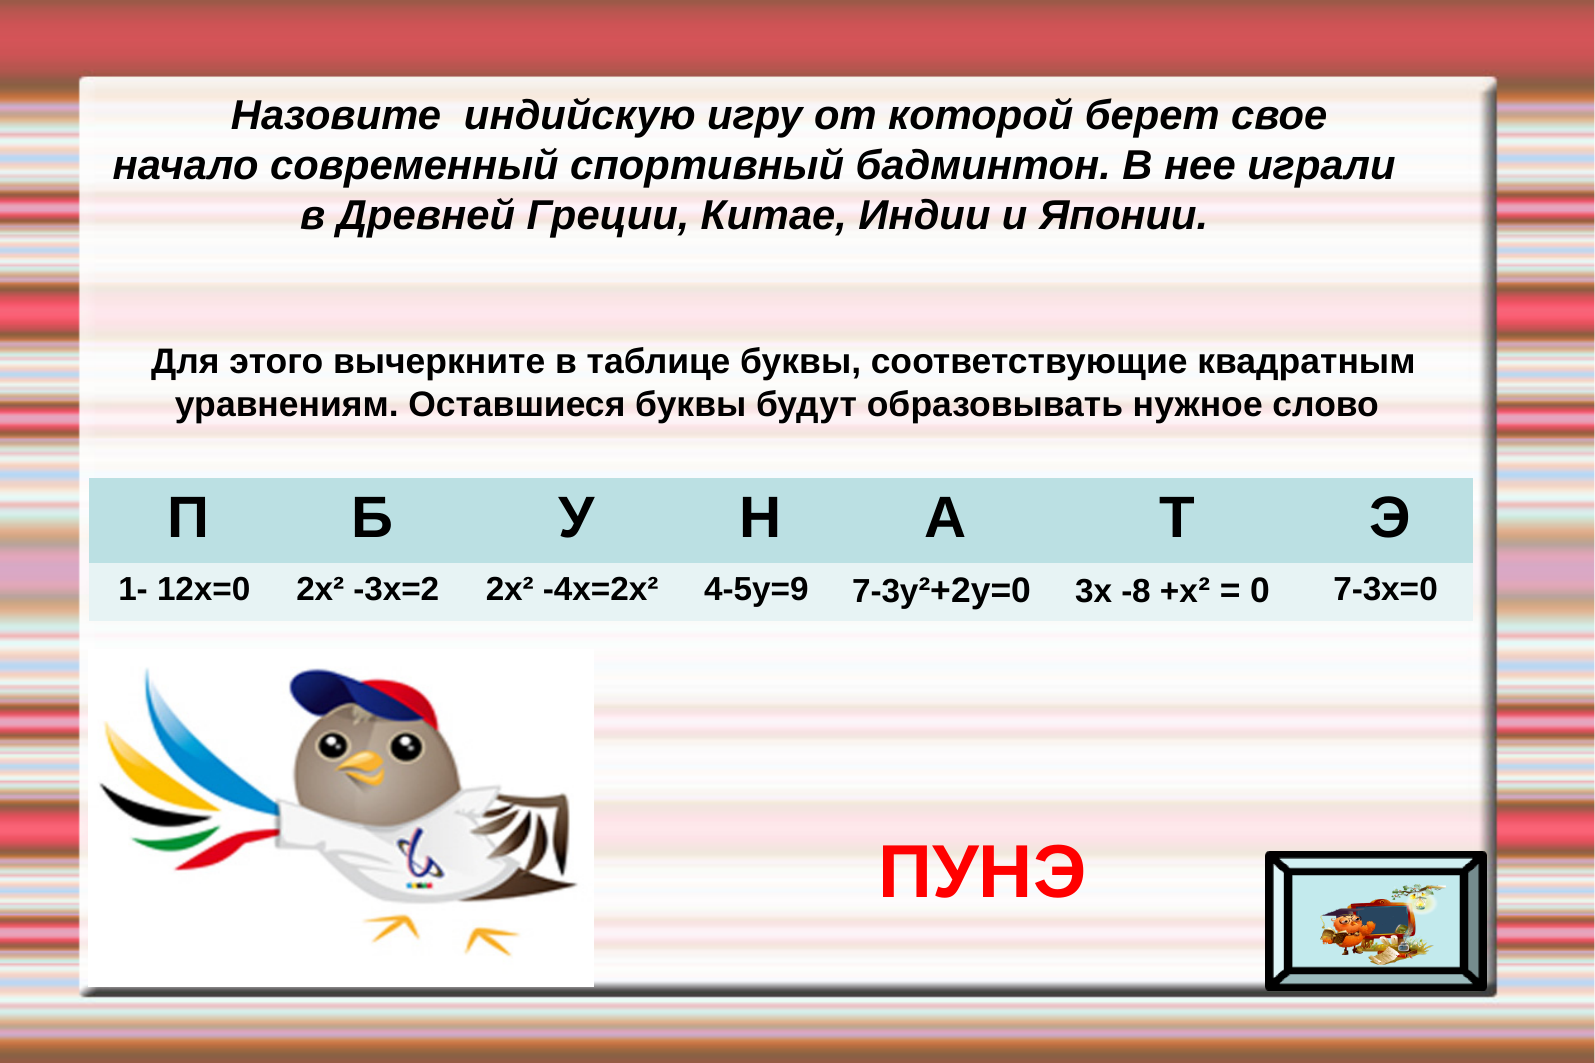

Назовите индийскую игру от которой берет свое начало современный спортивный бадминтон. В нее играли в Древней Греции, Китае, Индии и Японии.
Для этого вычеркните в таблице буквы, соответствующие квадратным уравнениям. Оставшиеся буквы будут образовывать нужное слово
| П | Б | У | Н | А | Т | Э |
| --- | --- | --- | --- | --- | --- | --- |
| 1- 12х=0 | 2х² -3х=2 | 2х² -4х=2х² | 4-5у=9 | 7-3у²+2у=0 | 3х -8 +х² = 0 | 7-3х=0 |
ПУНЭ